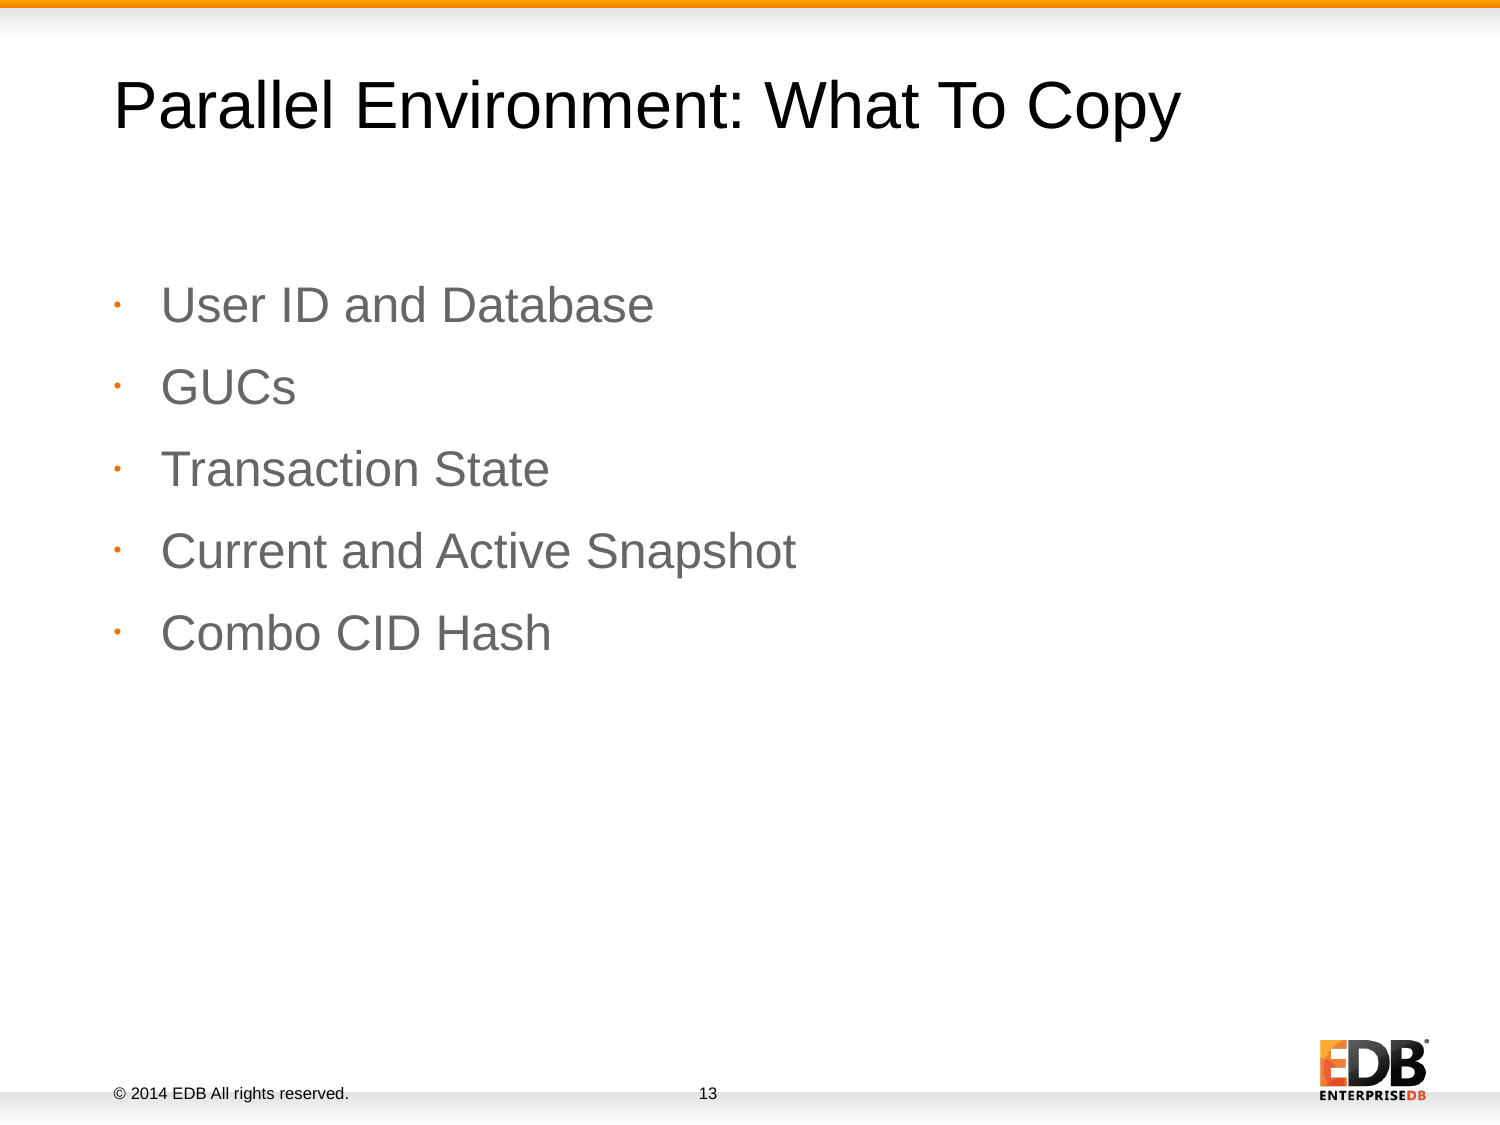

Parallel Environment: What To Copy
# User ID and Database
GUCs
Transaction State
Current and Active Snapshot
Combo CID Hash